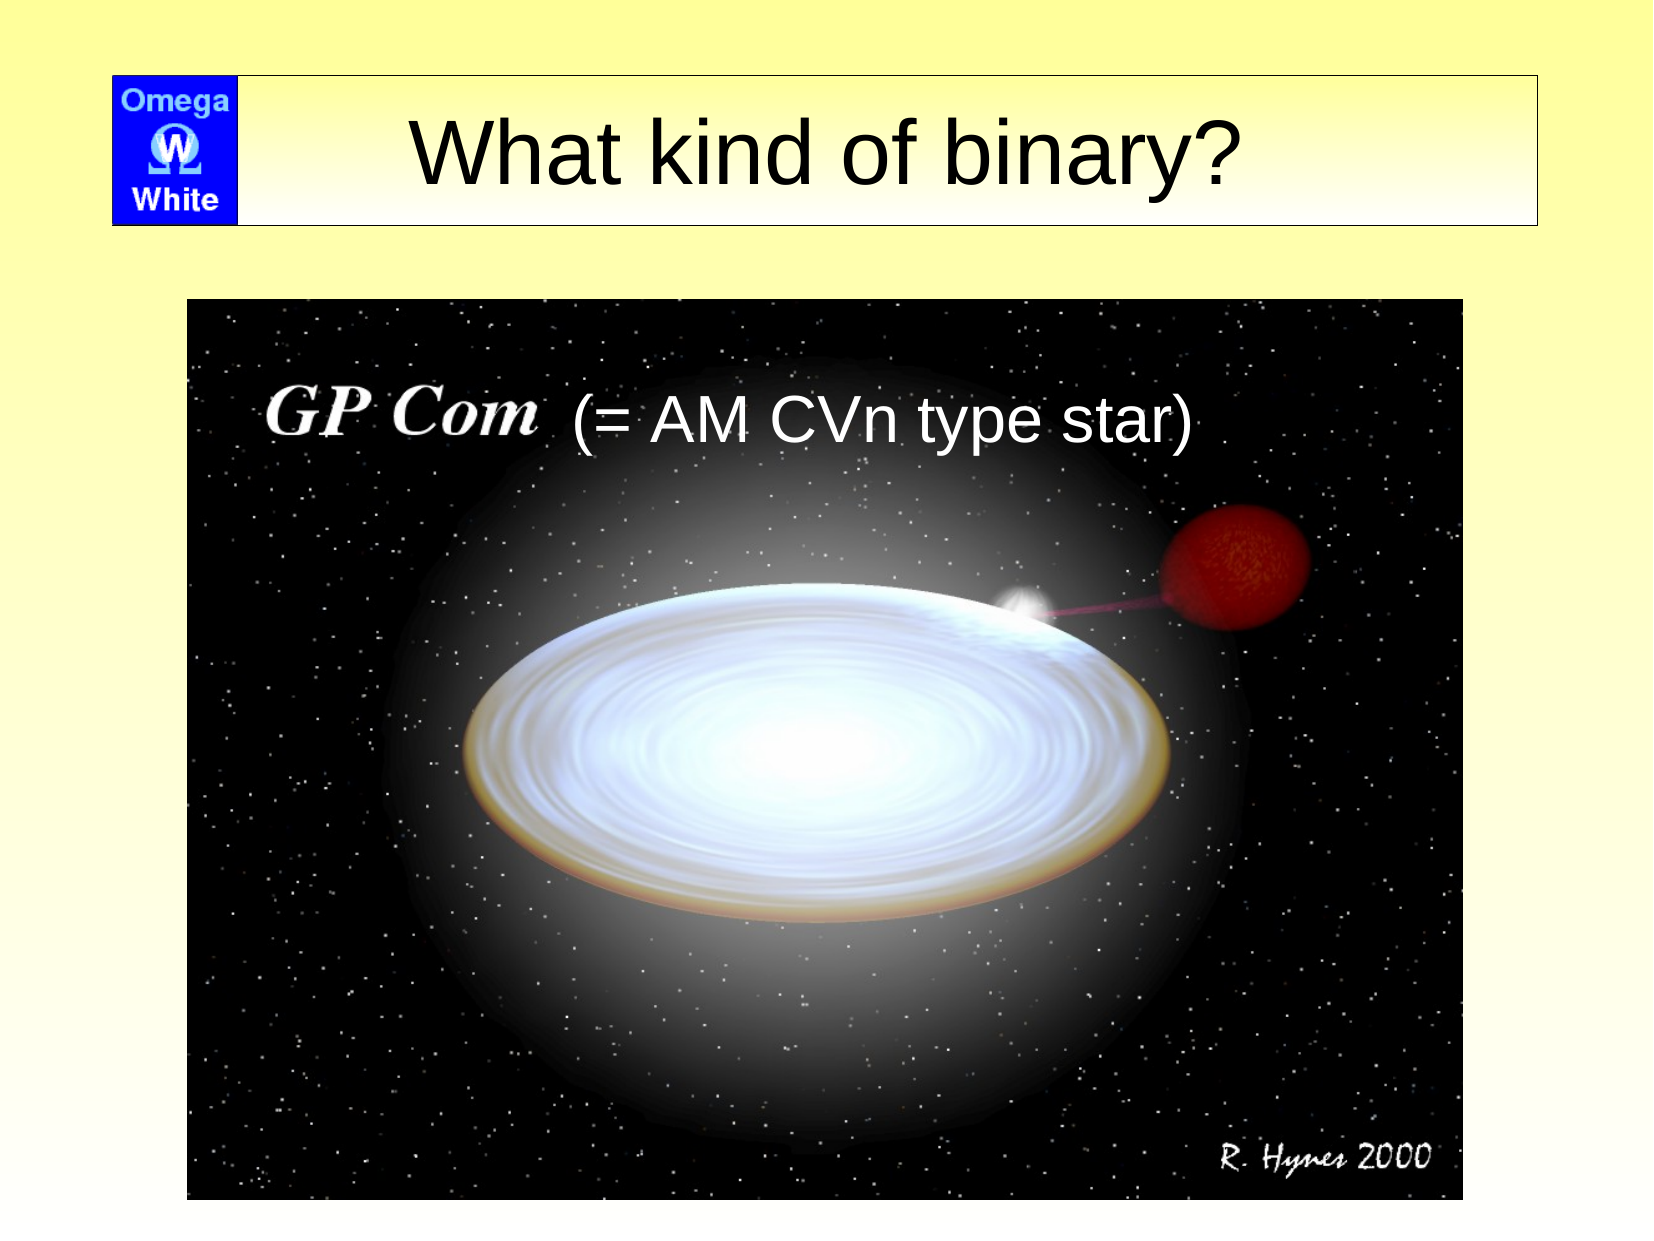

# What kind of binary?
(= AM CVn type star)